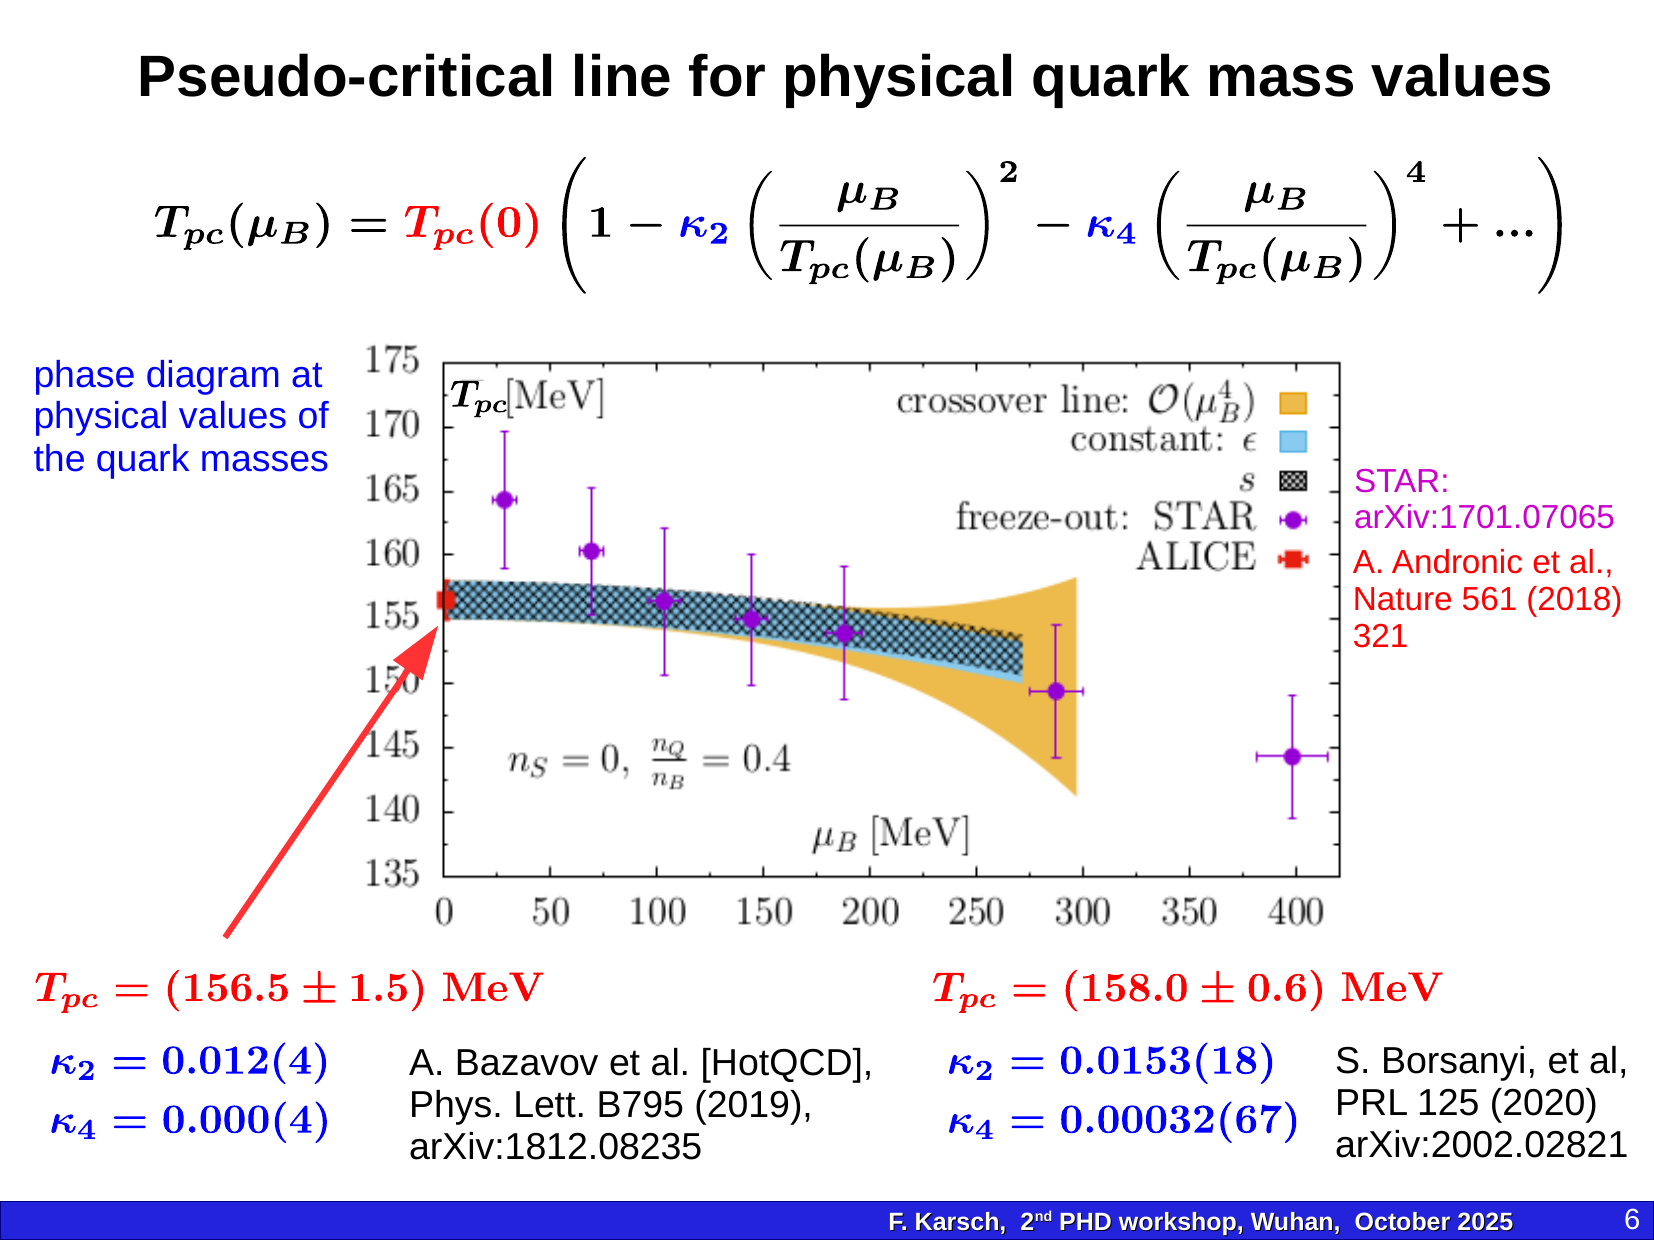

Pseudo-critical line for physical quark mass values
phase diagram at
physical values of
the quark masses
STAR:
arXiv:1701.07065
A. Andronic et al.,
Nature 561 (2018)
321
S. Borsanyi, et al,
PRL 125 (2020)
arXiv:2002.02821
A. Bazavov et al. [HotQCD],
Phys. Lett. B795 (2019),
arXiv:1812.08235
6